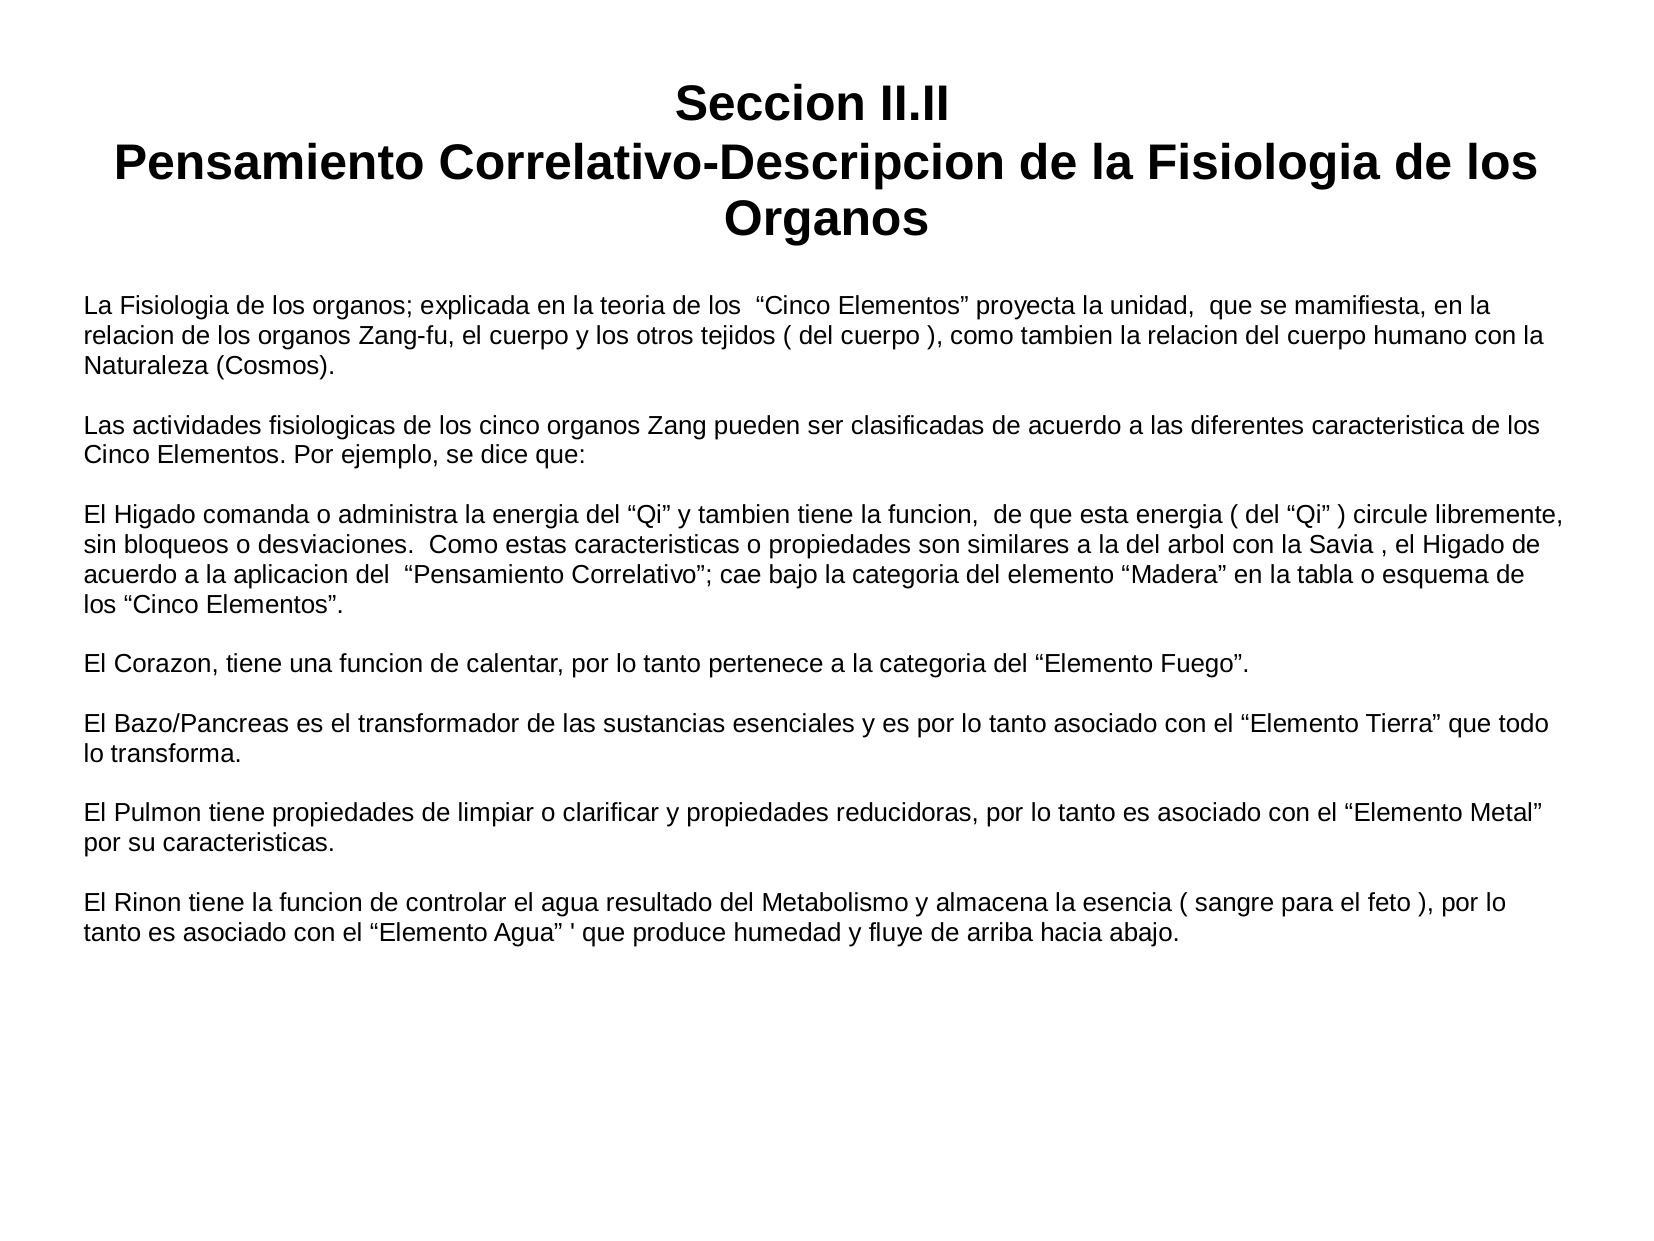

# Seccion II.II Pensamiento Correlativo-Descripcion de la Fisiologia de los Organos